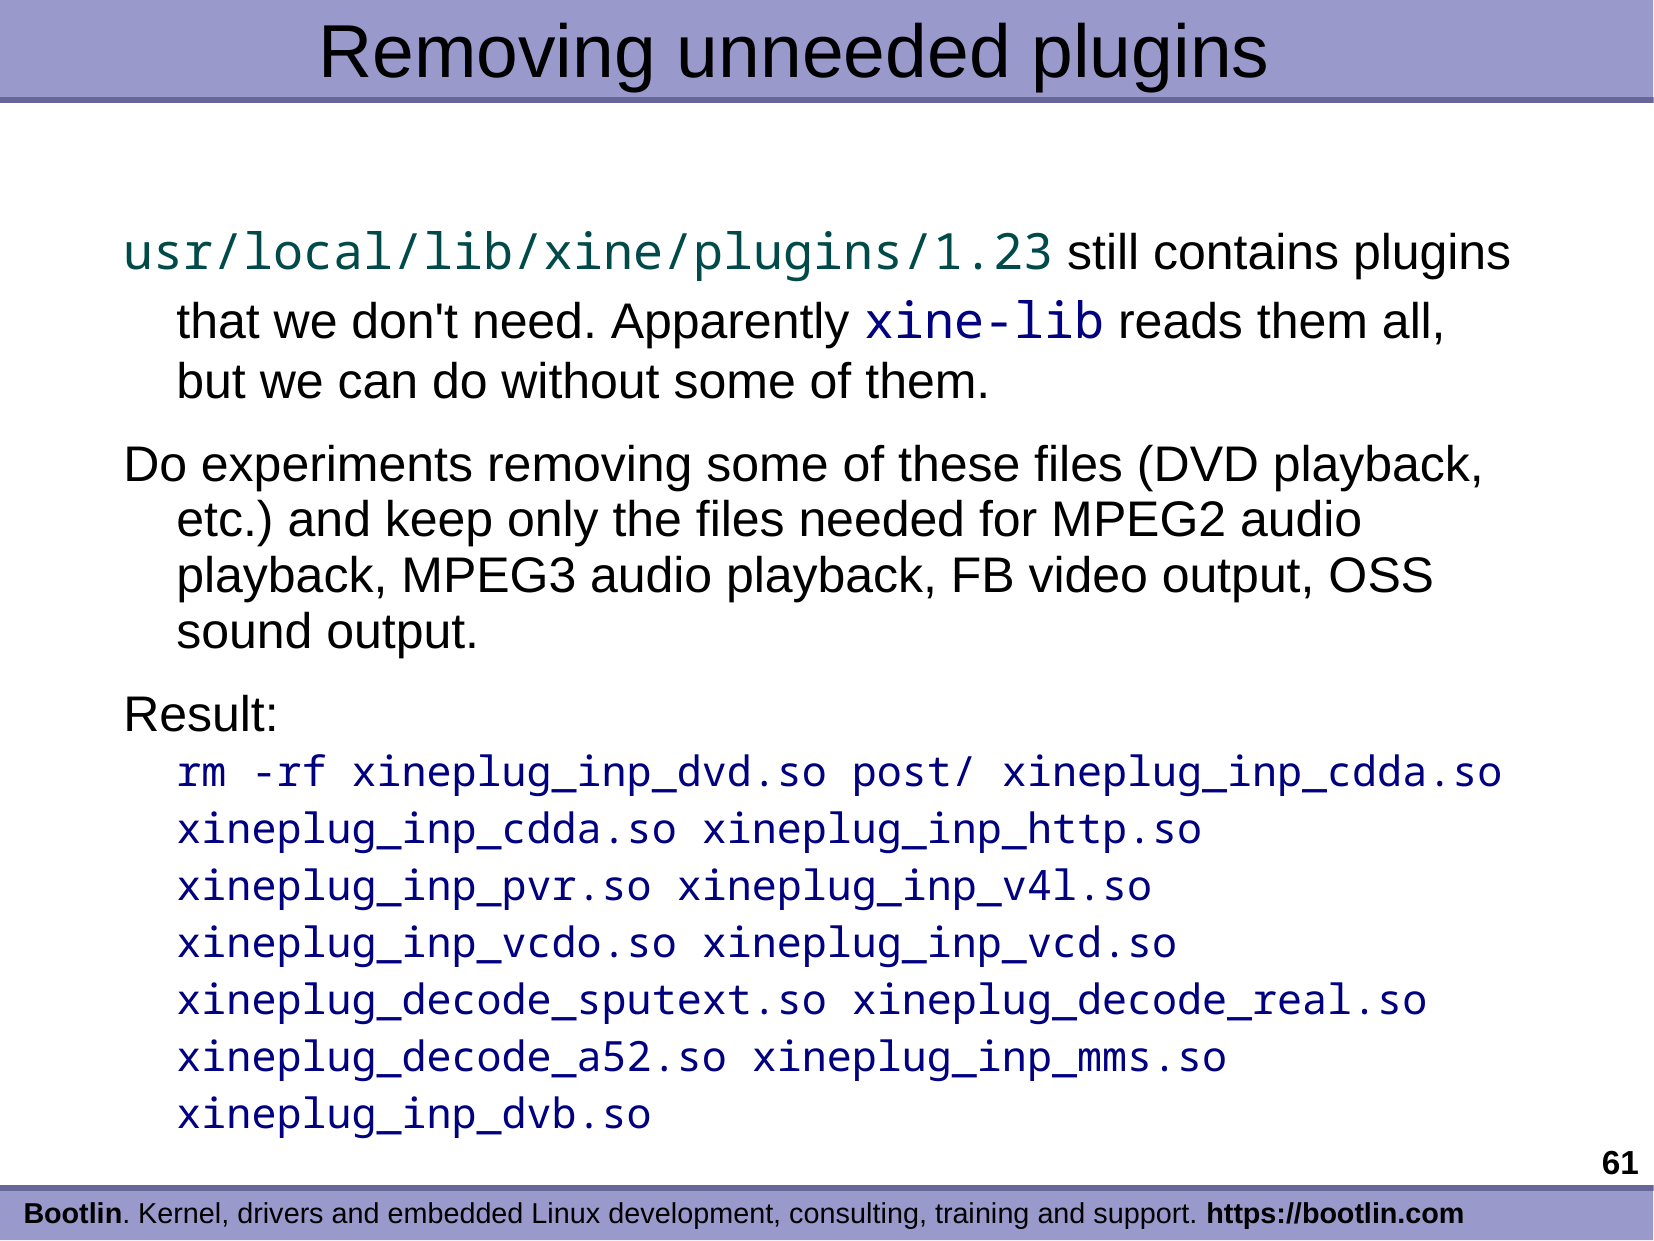

# Removing unneeded plugins
usr/local/lib/xine/plugins/1.23 still contains plugins that we don't need. Apparently xine-lib reads them all, but we can do without some of them.
Do experiments removing some of these files (DVD playback, etc.) and keep only the files needed for MPEG2 audio playback, MPEG3 audio playback, FB video output, OSS sound output.
Result:
rm -rf xineplug_inp_dvd.so post/ xineplug_inp_cdda.so xineplug_inp_cdda.so xineplug_inp_http.so xineplug_inp_pvr.so xineplug_inp_v4l.so xineplug_inp_vcdo.so xineplug_inp_vcd.so xineplug_decode_sputext.so xineplug_decode_real.so xineplug_decode_a52.so xineplug_inp_mms.so xineplug_inp_dvb.so